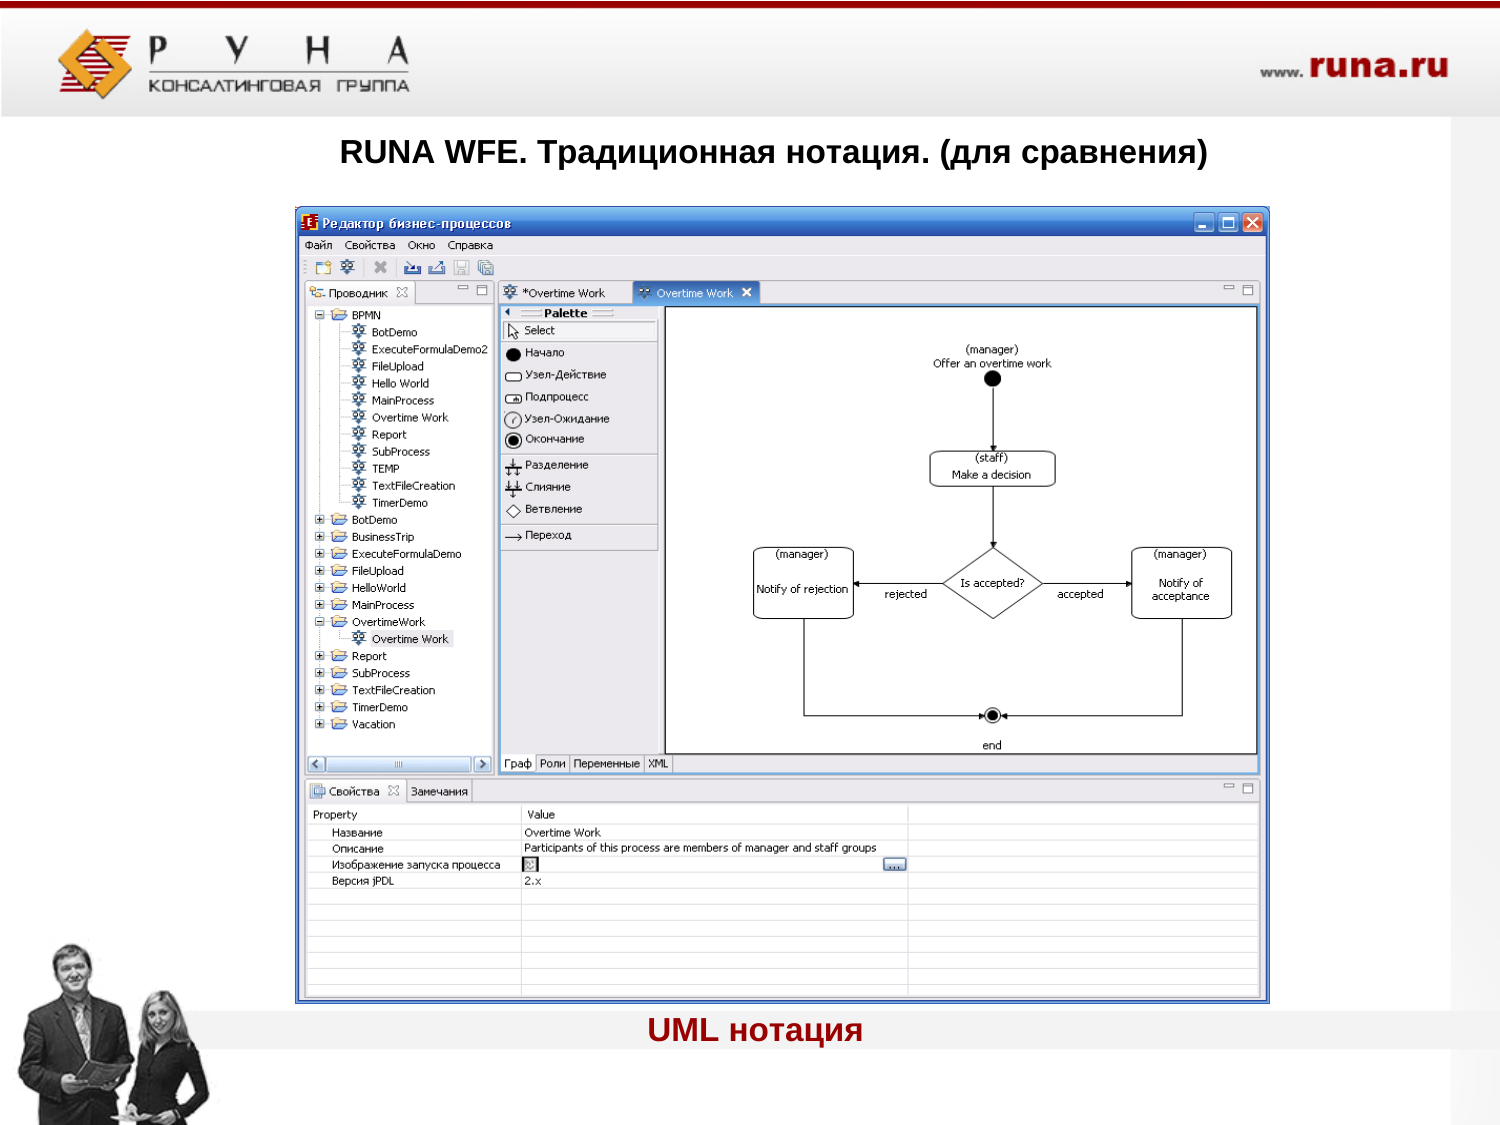

RUNA WFE. Традиционная нотация. (для сравнения)
UML нотация